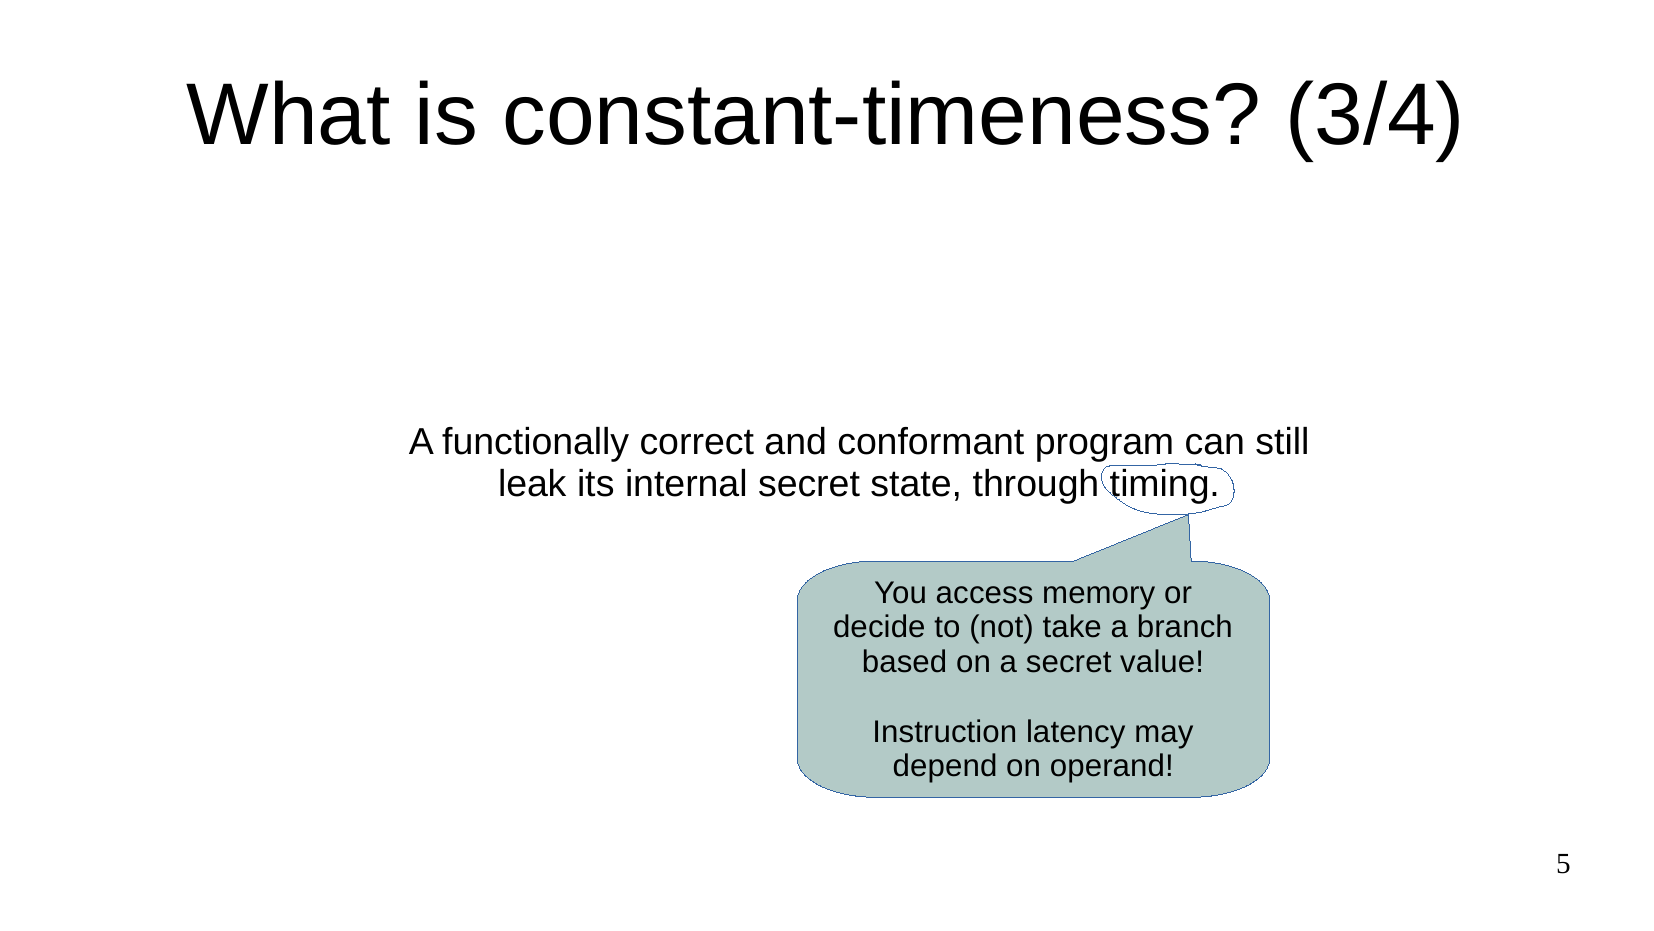

# What is constant-timeness? (3/4)
A functionally correct and conformant program can still leak its internal secret state, through timing.
You access memory or decide to (not) take a branch based on a secret value!
Instruction latency may depend on operand!
5